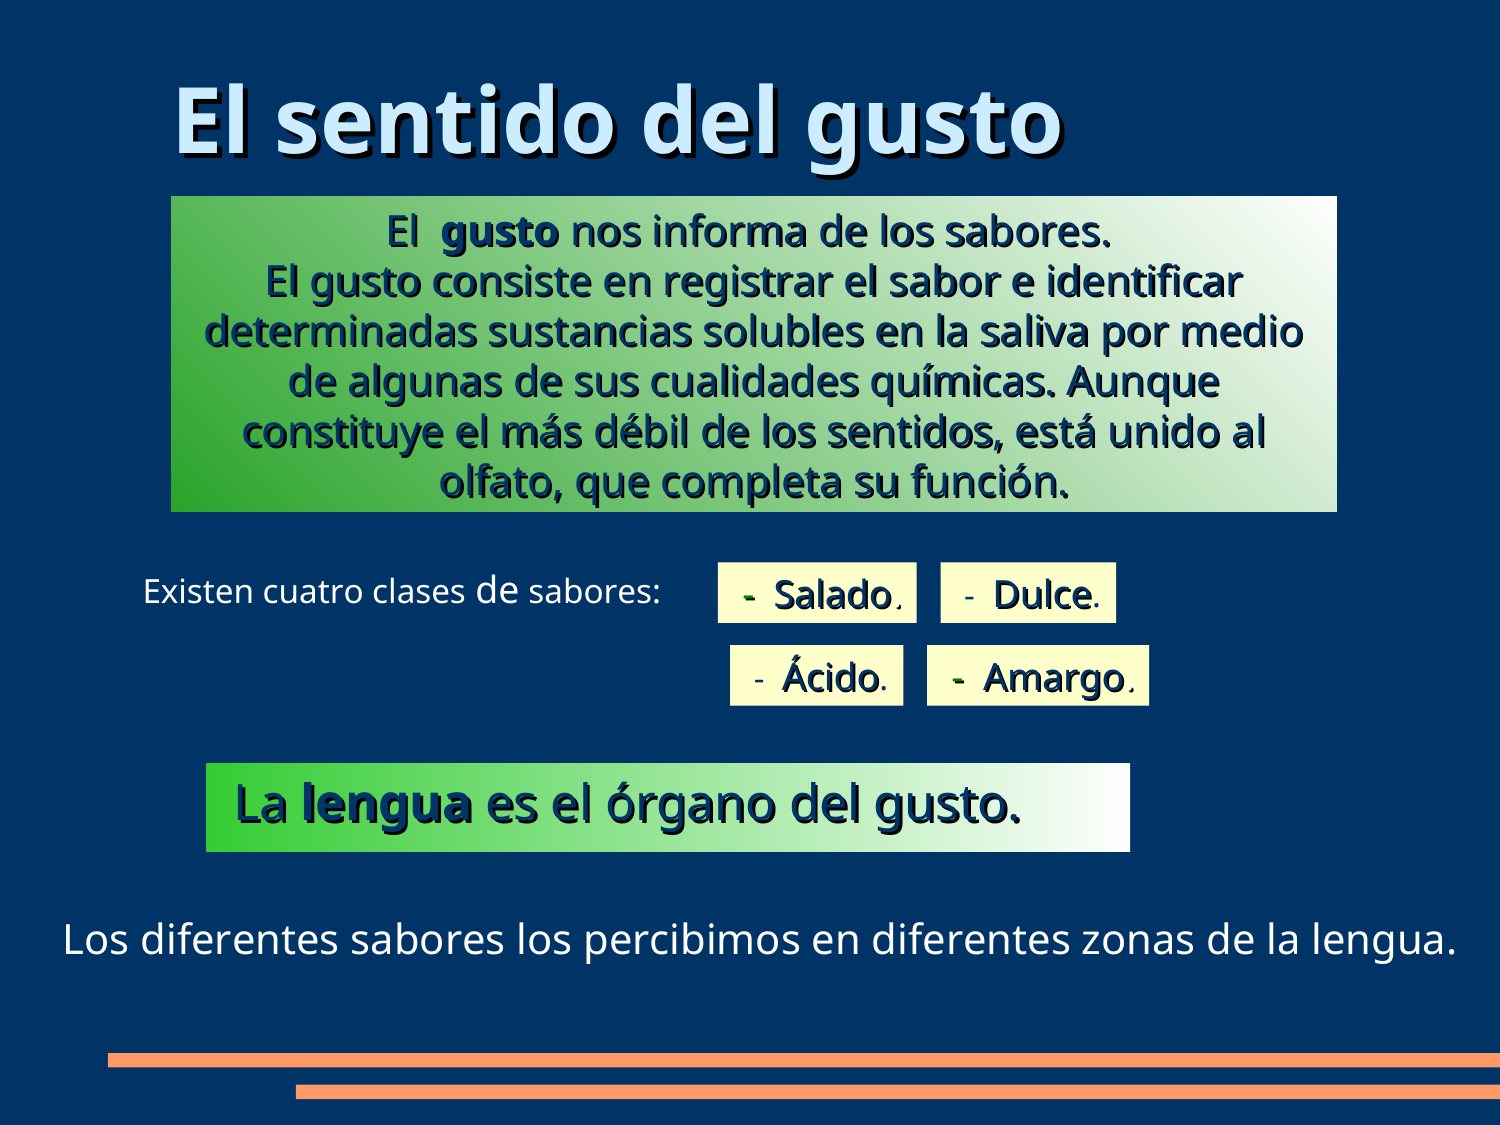

El sentido del gusto
El gusto nos informa de los sabores.
El gusto consiste en registrar el sabor e identificar determinadas sustancias solubles en la saliva por medio de algunas de sus cualidades químicas. Aunque constituye el más débil de los sentidos, está unido al olfato, que completa su función.
Existen cuatro clases de sabores:
 - Salado.
 - Dulce.
 - Ácido.
 - Amargo.
La lengua es el órgano del gusto.
Los diferentes sabores los percibimos en diferentes zonas de la lengua.